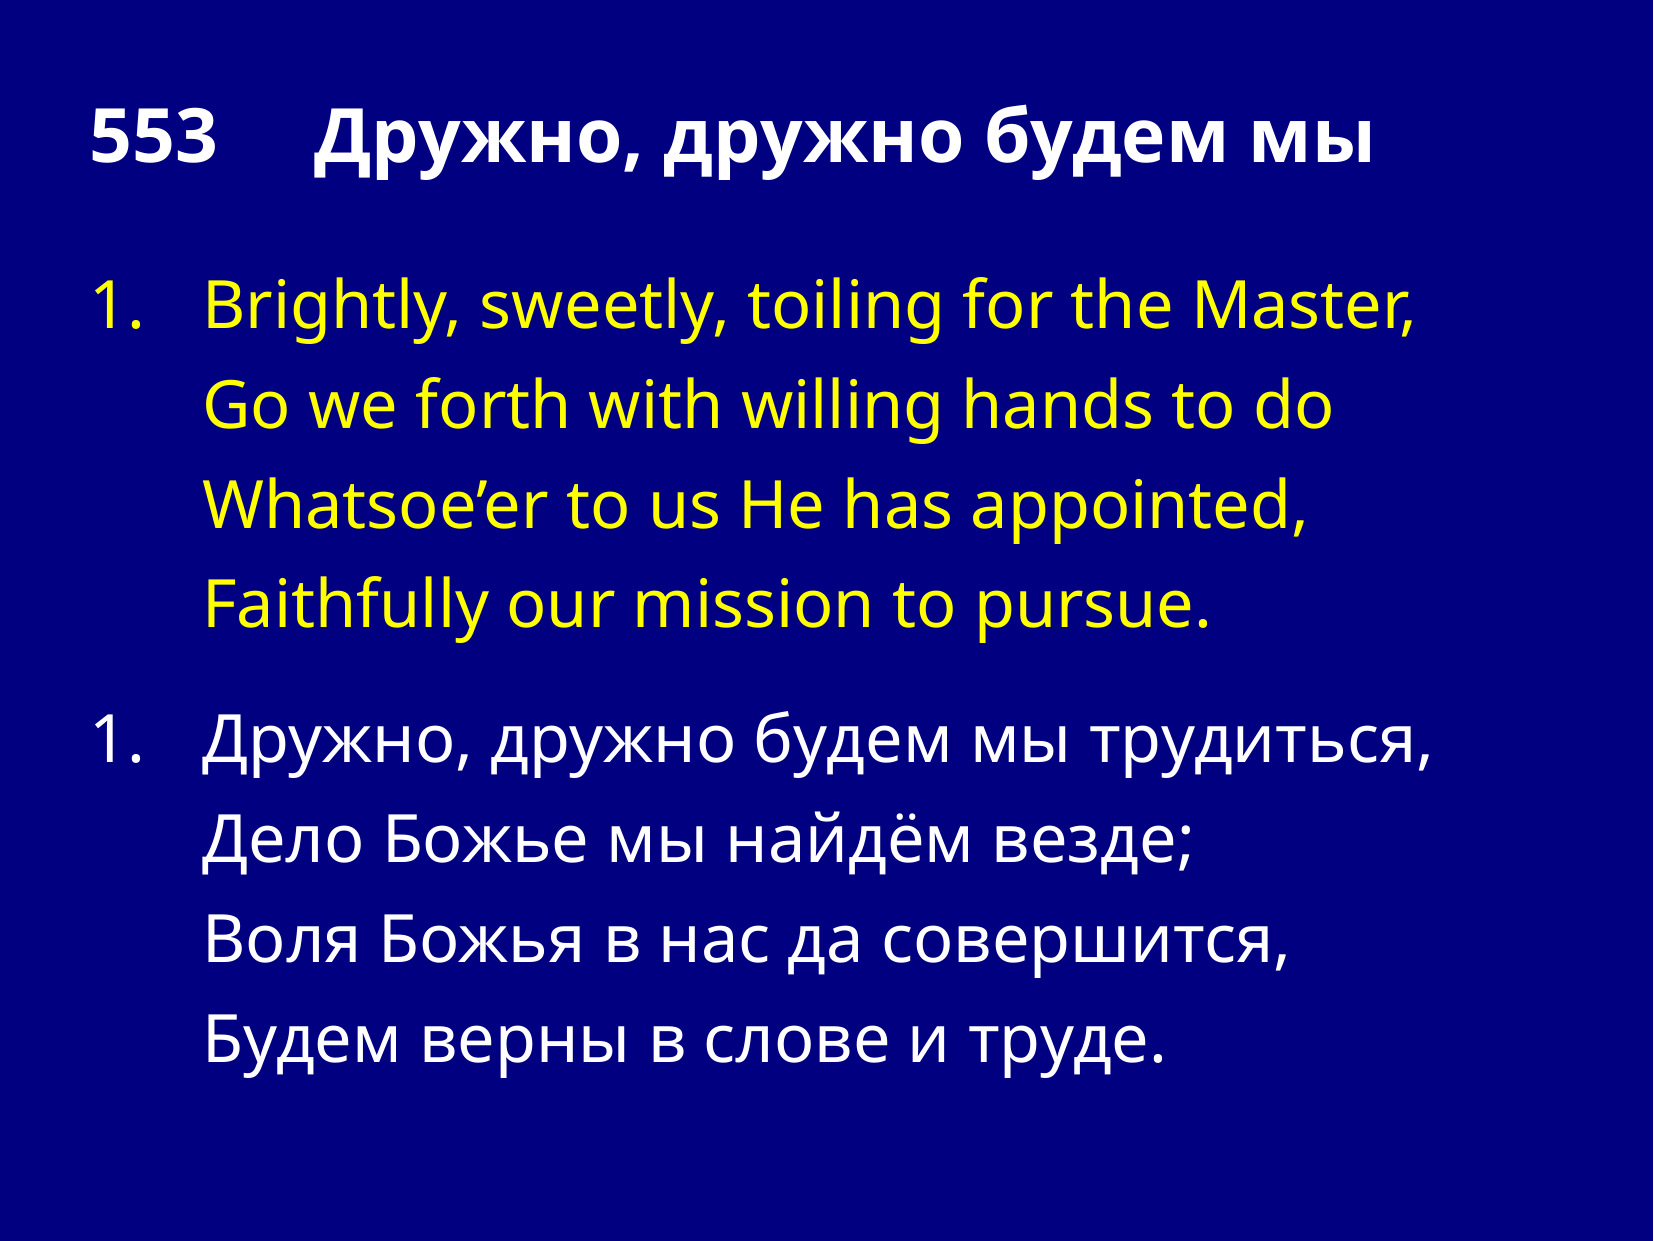

553	Дружно, дружно будем мы
1.	Brightly, sweetly, toiling for the Master,
	Go we forth with willing hands to do
	Whatsoe’er to us He has appointed,
	Faithfully our mission to pursue.
1.	Дружно, дружно будем мы трудиться,
	Дело Божье мы найдём везде;
	Воля Божья в нас да совершится,
	Будем верны в слове и труде.